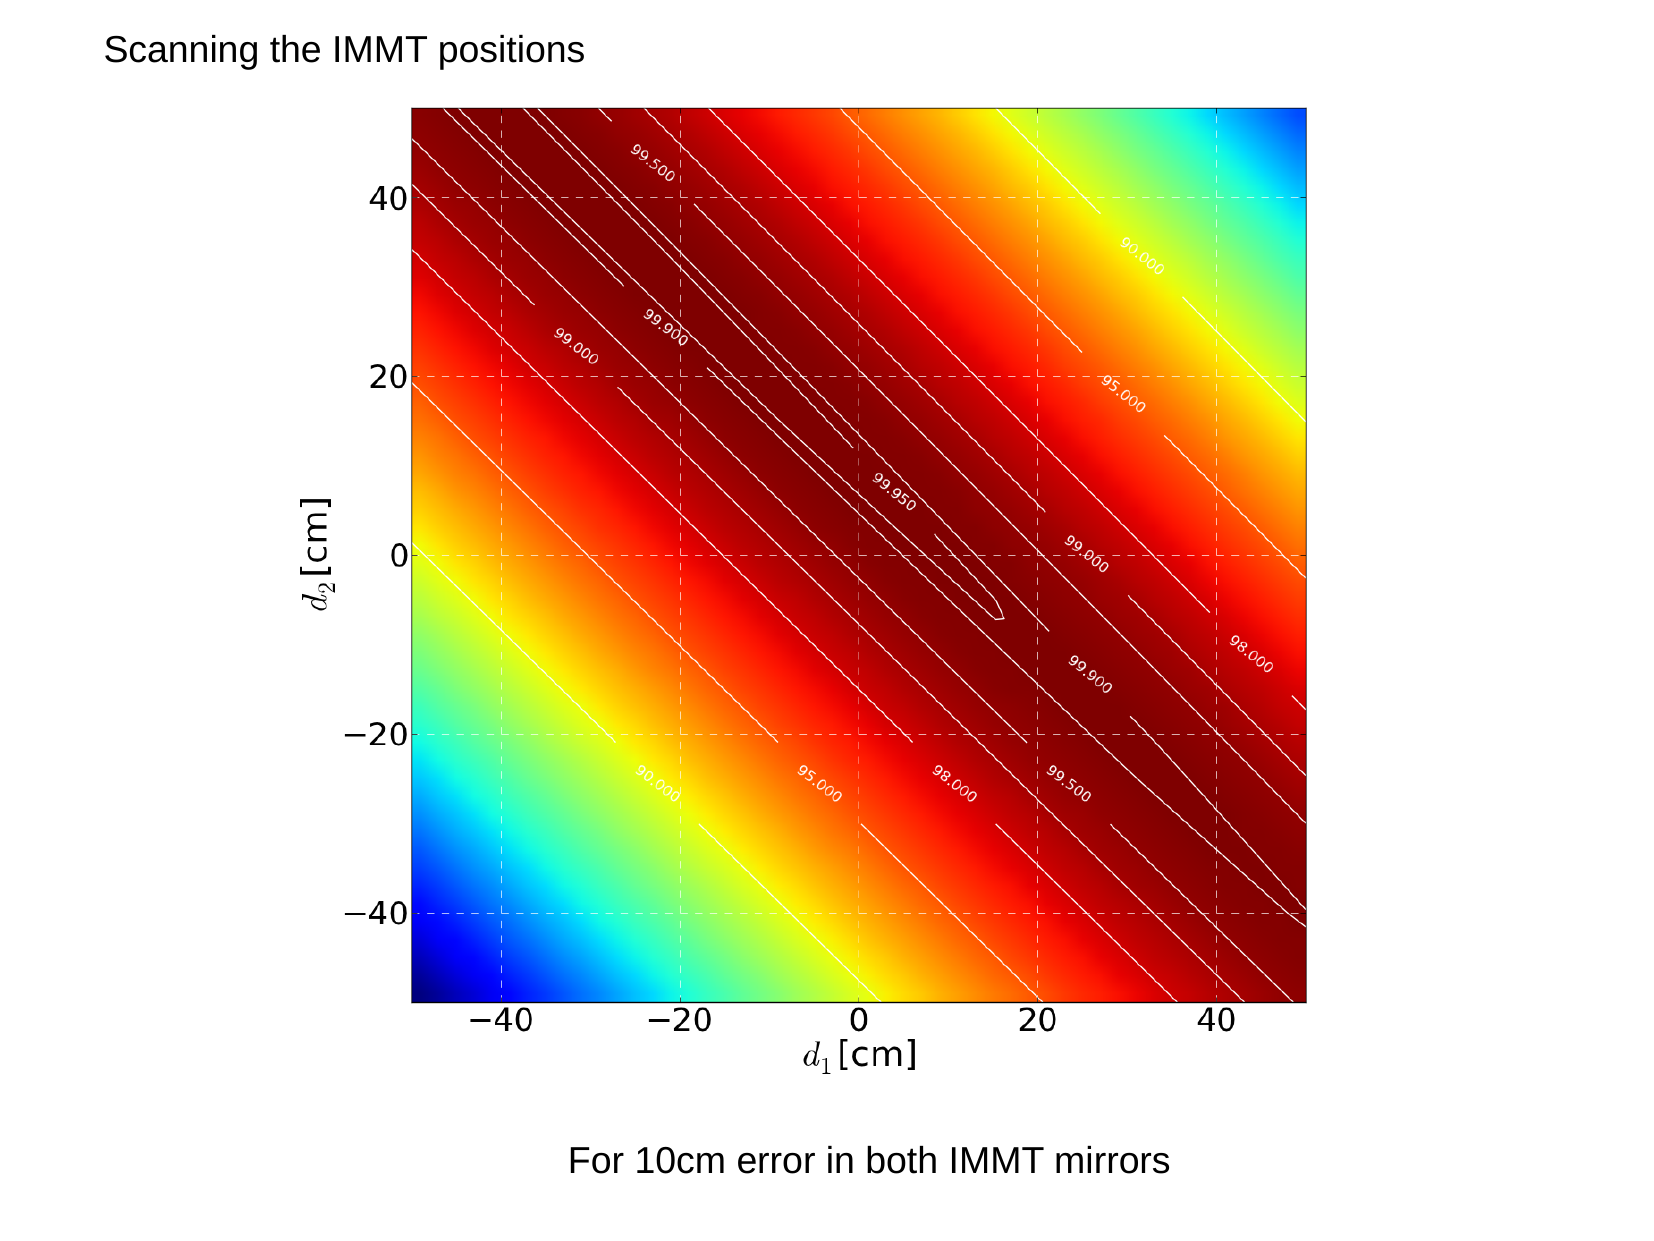

Scanning the IMMT positions
For 10cm error in both IMMT mirrors